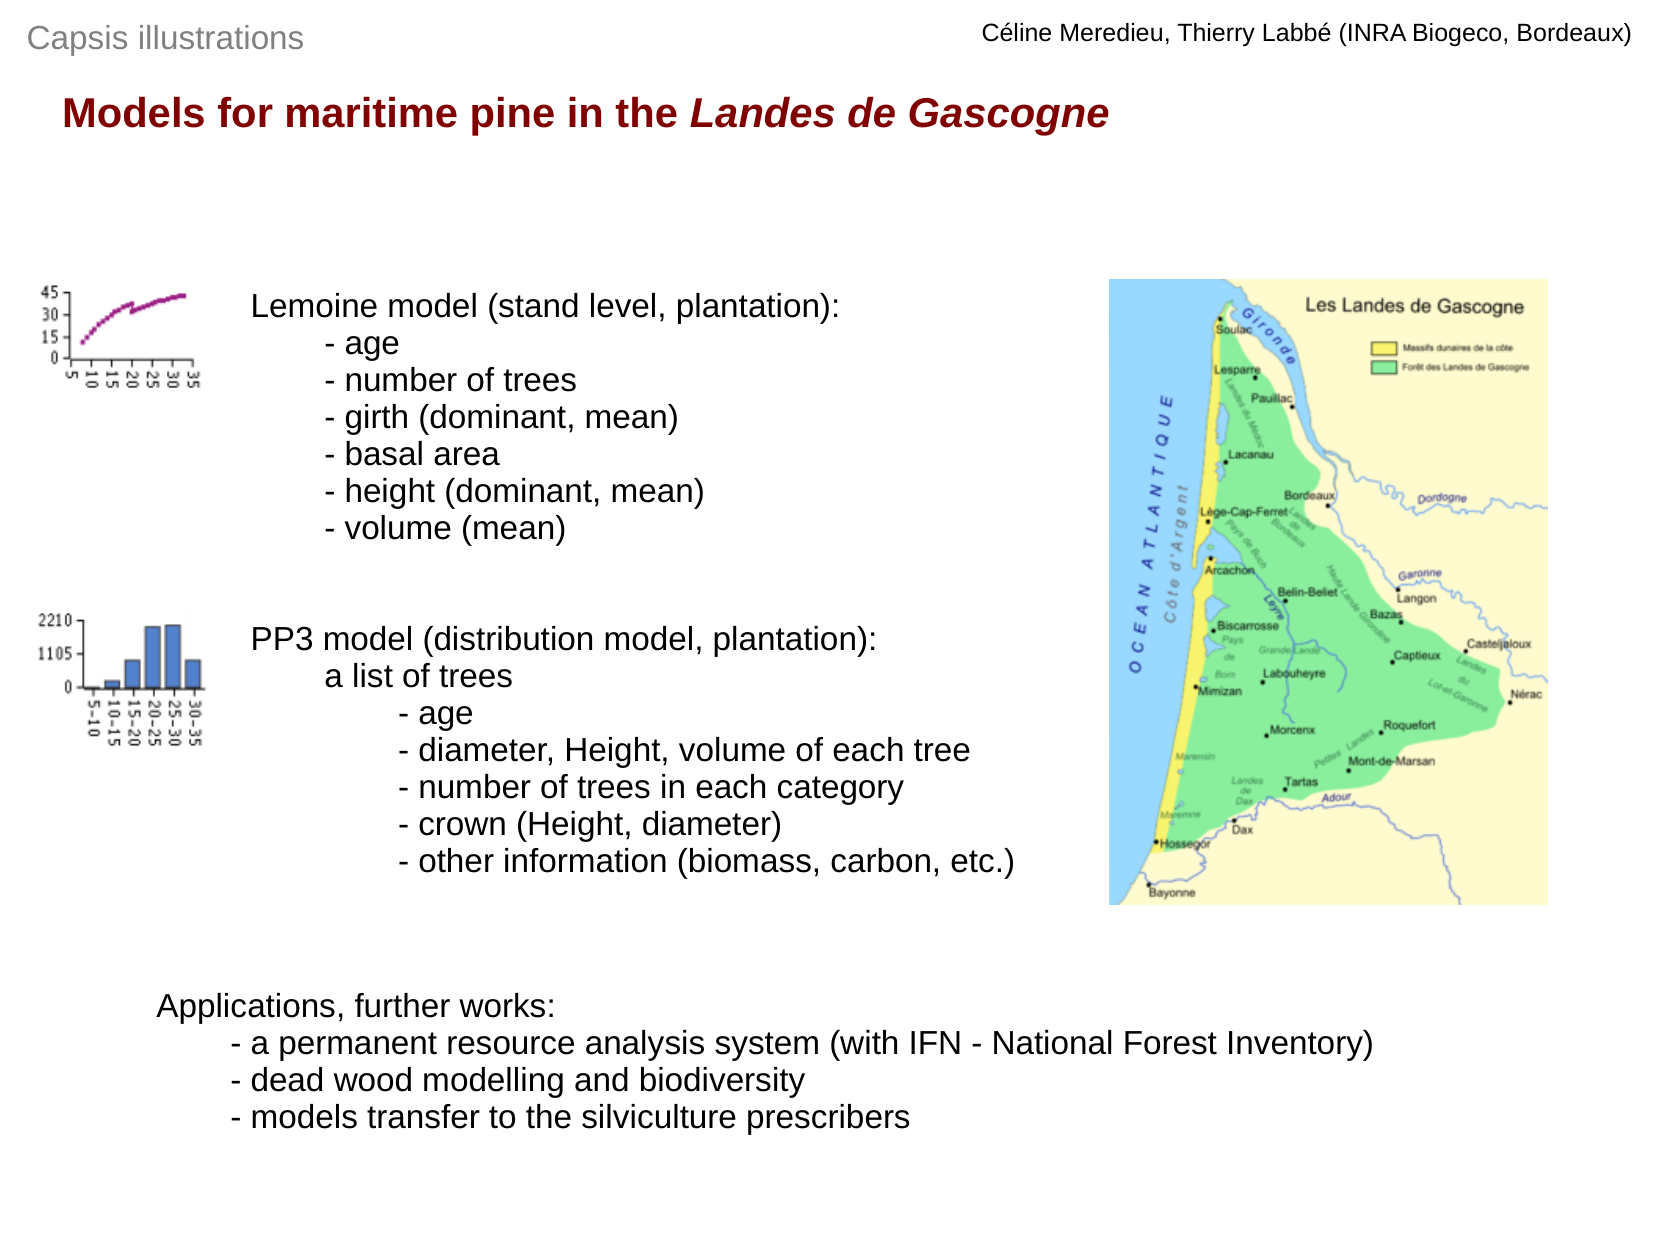

Céline Meredieu, Thierry Labbé (INRA Biogeco, Bordeaux)
Capsis illustrations
Models for maritime pine in the Landes de Gascogne
Lemoine model (stand level, plantation):
	- age
	- number of trees
	- girth (dominant, mean)
	- basal area
	- height (dominant, mean)
	- volume (mean)
PP3 model (distribution model, plantation):
	a list of trees
		- age
		- diameter, Height, volume of each tree
		- number of trees in each category
		- crown (Height, diameter)
		- other information (biomass, carbon, etc.)
Applications, further works:
	- a permanent resource analysis system (with IFN - National Forest Inventory)
	- dead wood modelling and biodiversity
	- models transfer to the silviculture prescribers